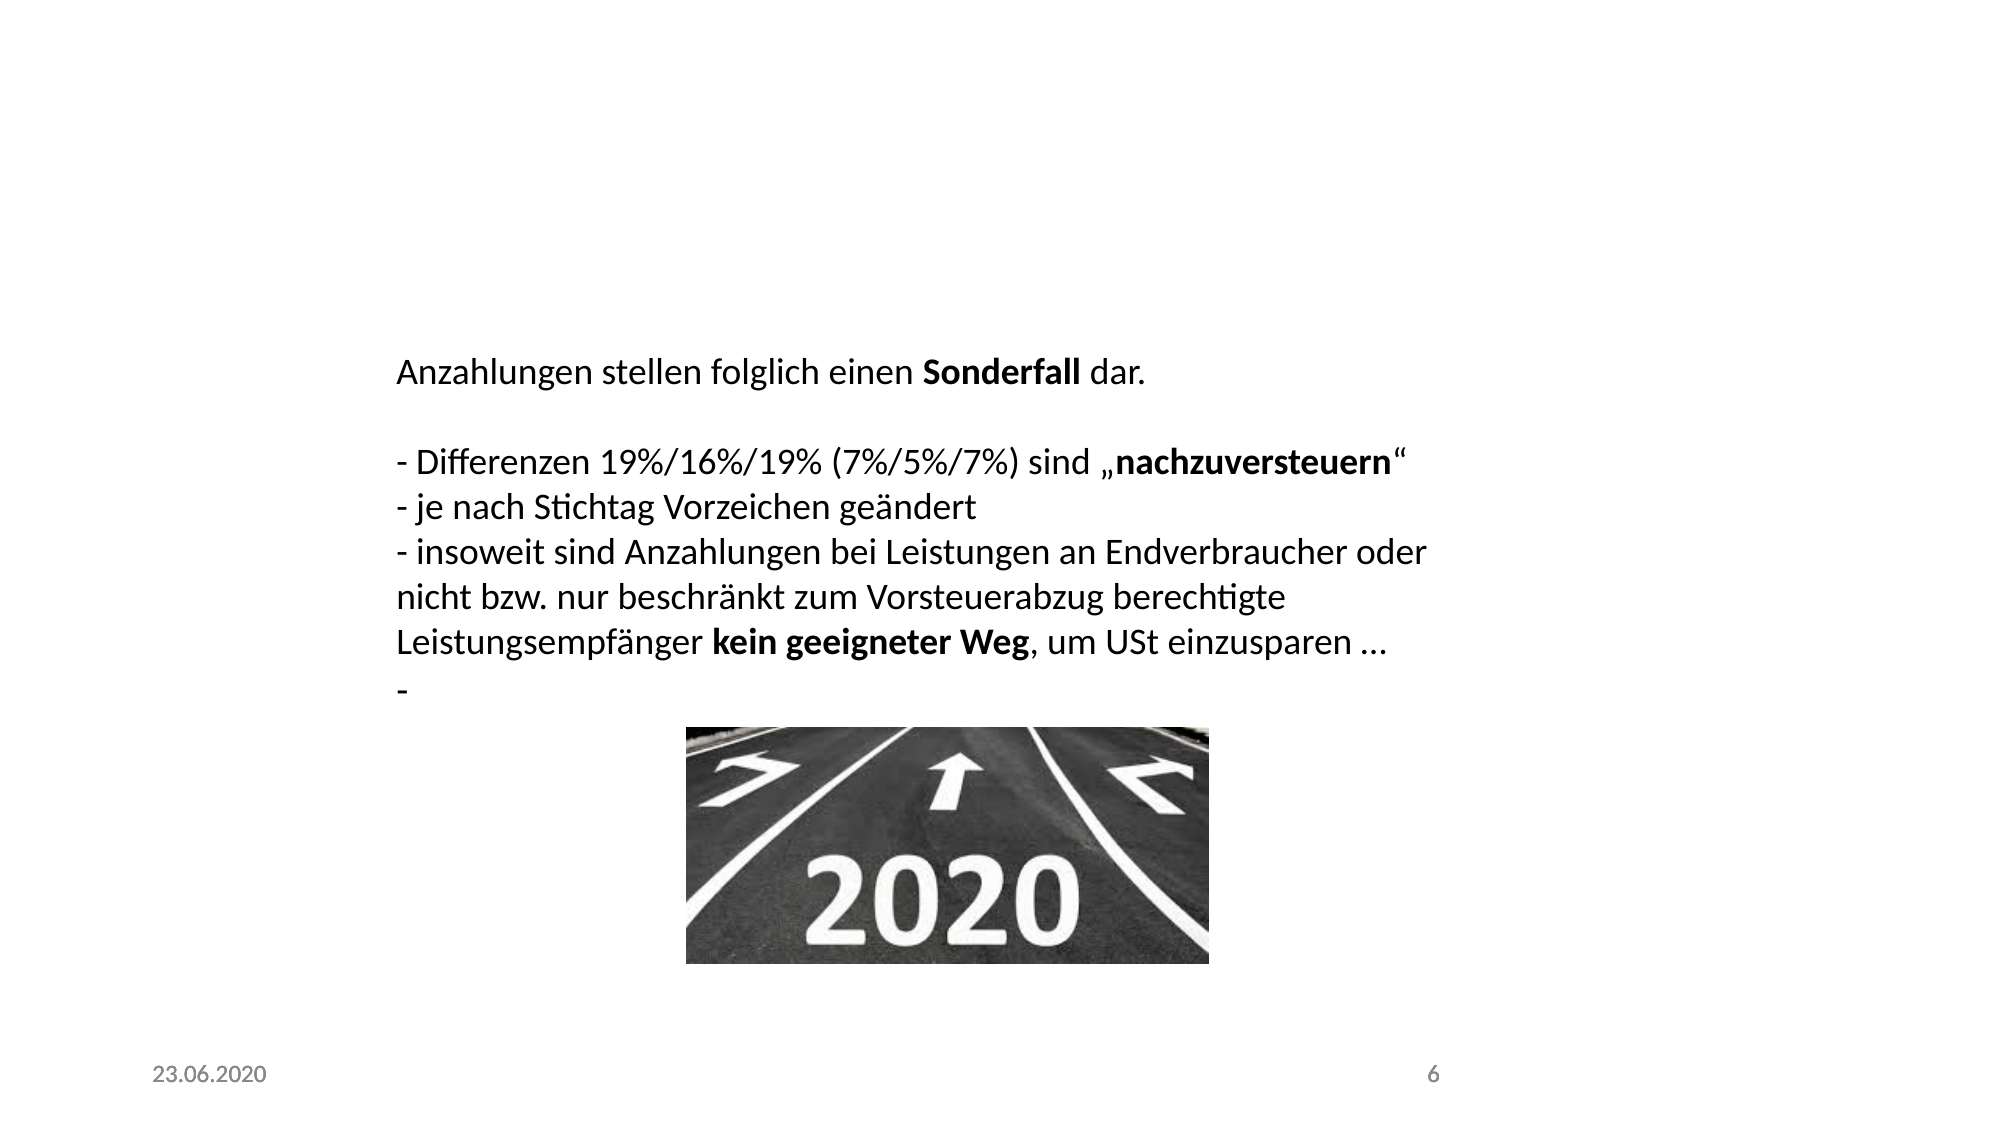

Anzahlungen stellen folglich einen Sonderfall dar.
- Differenzen 19%/16%/19% (7%/5%/7%) sind „nachzuversteuern“
- je nach Stichtag Vorzeichen geändert
- insoweit sind Anzahlungen bei Leistungen an Endverbraucher oder
nicht bzw. nur beschränkt zum Vorsteuerabzug berechtigte
Leistungsempfänger kein geeigneter Weg, um USt einzusparen …
23.06.2020
23.06.2020
23.06.2020